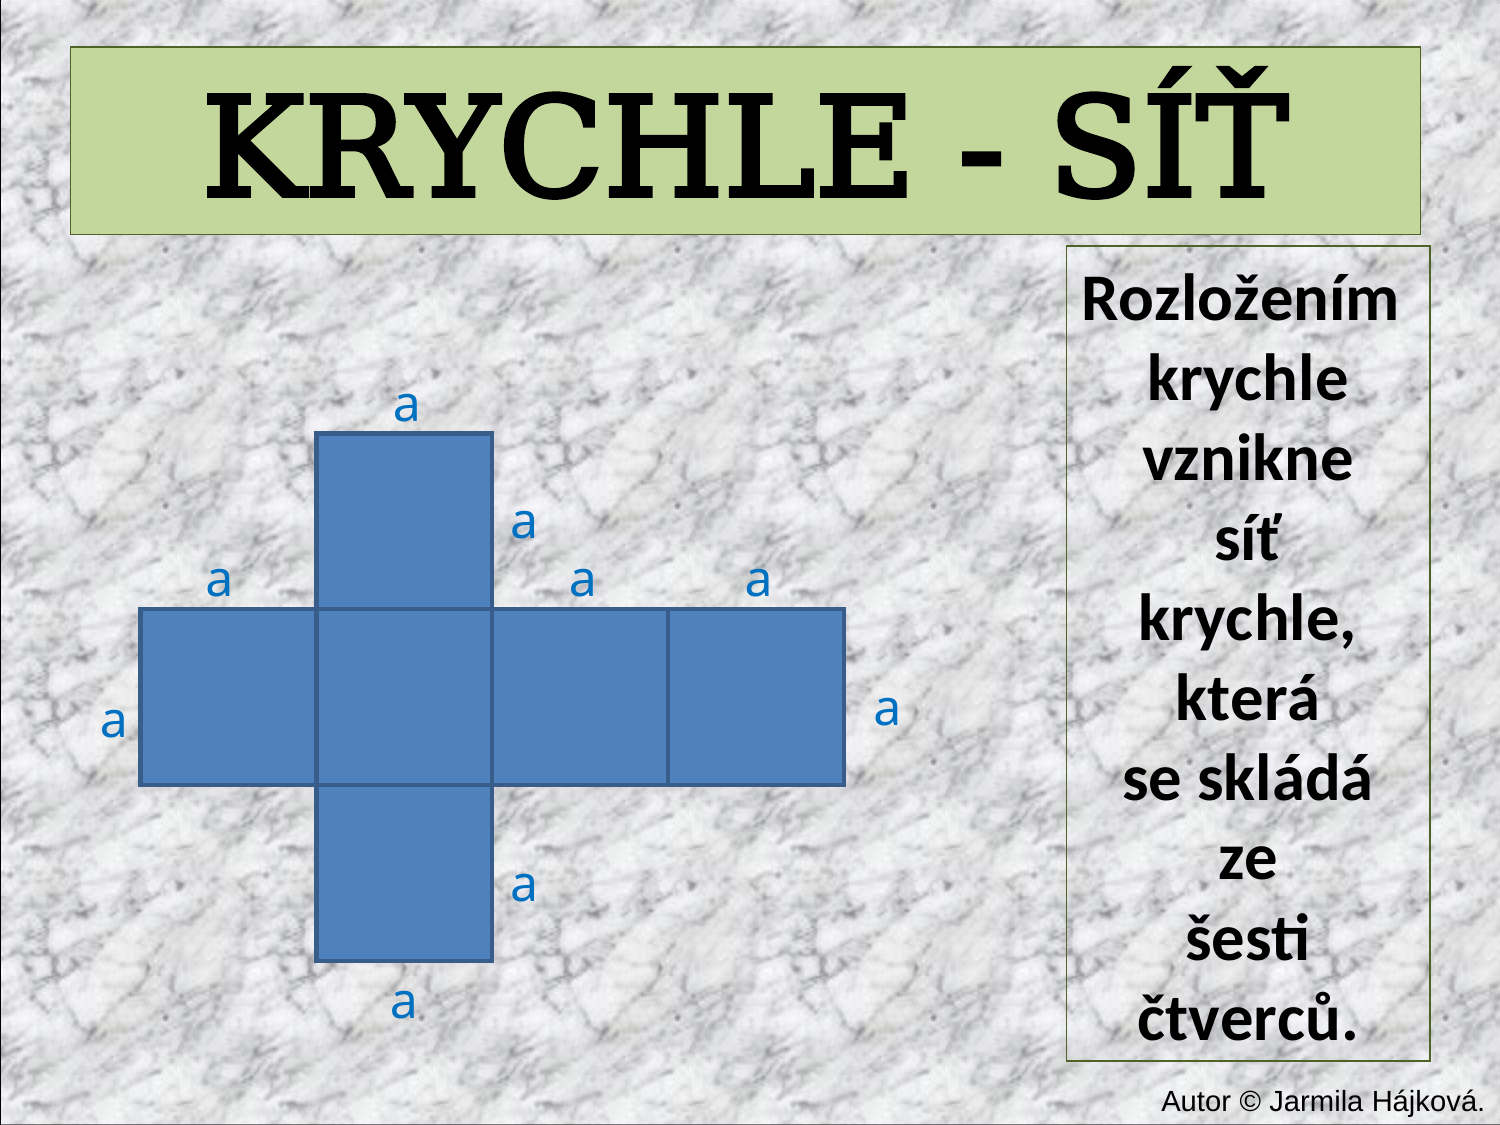

# KRYCHLE - SÍŤ
Rozložením
krychle
vznikne
síť
krychle,
která
se skládá
ze
šesti
čtverců.
a
a
a
a
a
a
a
a
a
Autor © Jarmila Hájková.